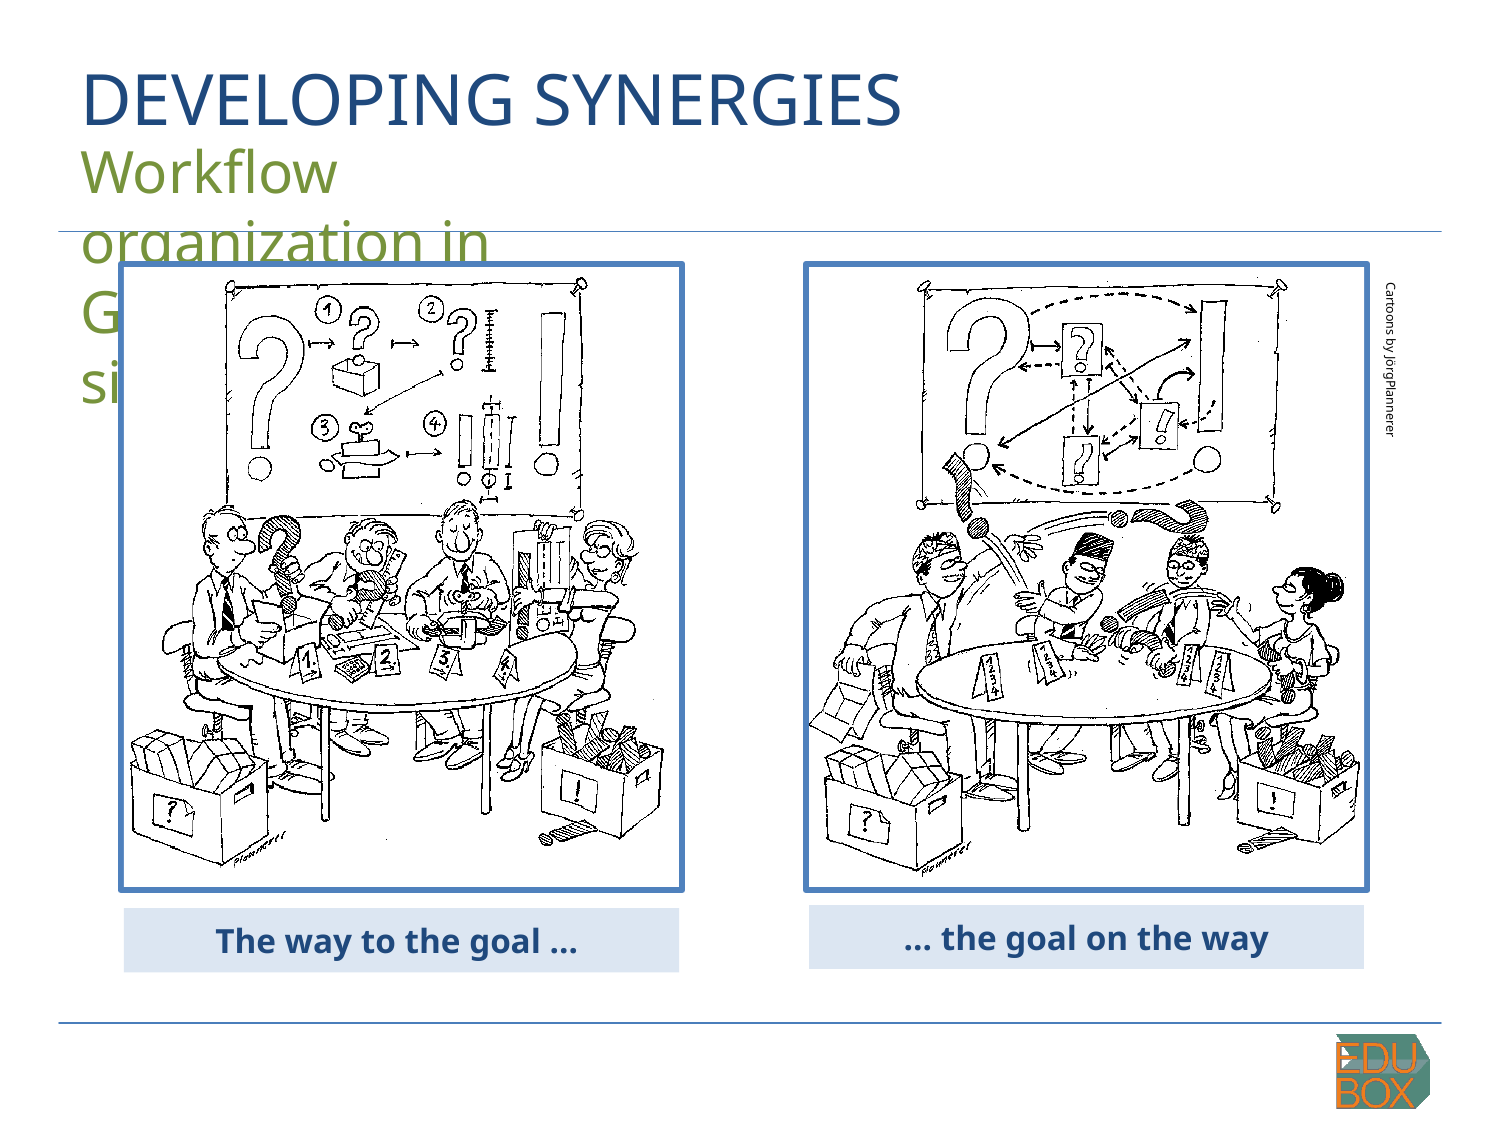

DEVELOPING SYNERGIES
# Workflow organization in German/Indonesian teams
Cartoons by JörgPlannerer
… the goal on the way
The way to the goal …